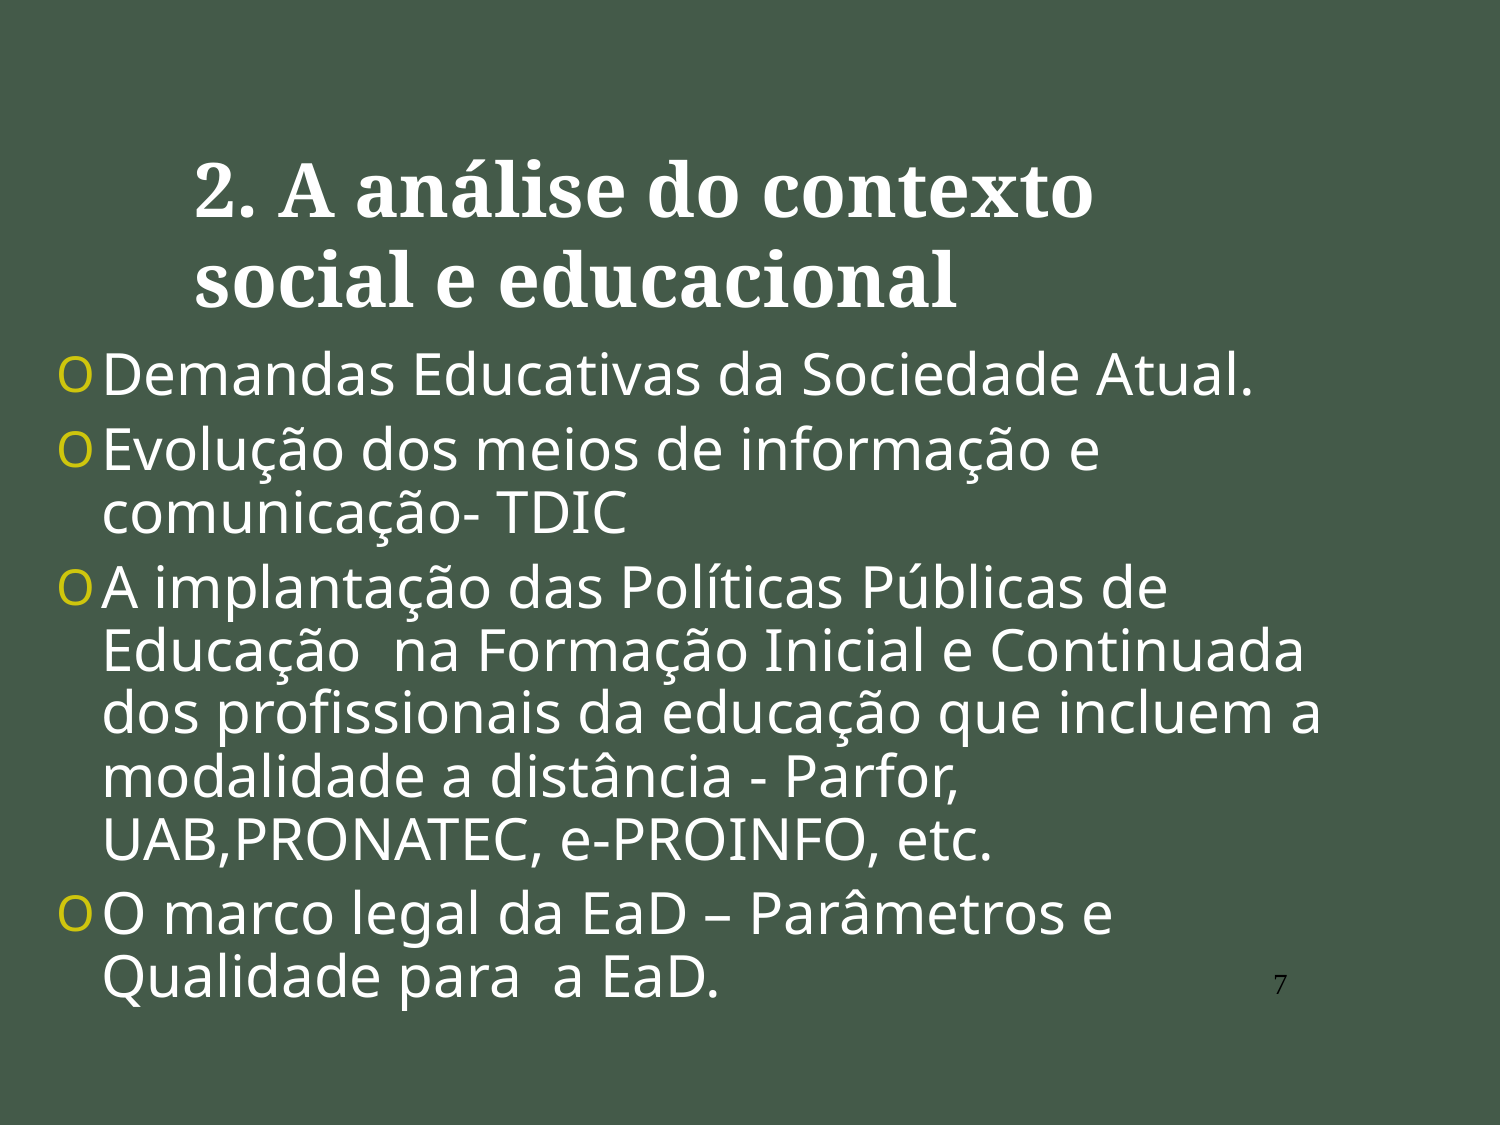

# 2. A análise do contexto social e educacional
Demandas Educativas da Sociedade Atual.
Evolução dos meios de informação e comunicação- TDIC
A implantação das Políticas Públicas de Educação na Formação Inicial e Continuada dos profissionais da educação que incluem a modalidade a distância - Parfor, UAB,PRONATEC, e-PROINFO, etc.
O marco legal da EaD – Parâmetros e Qualidade para a EaD.